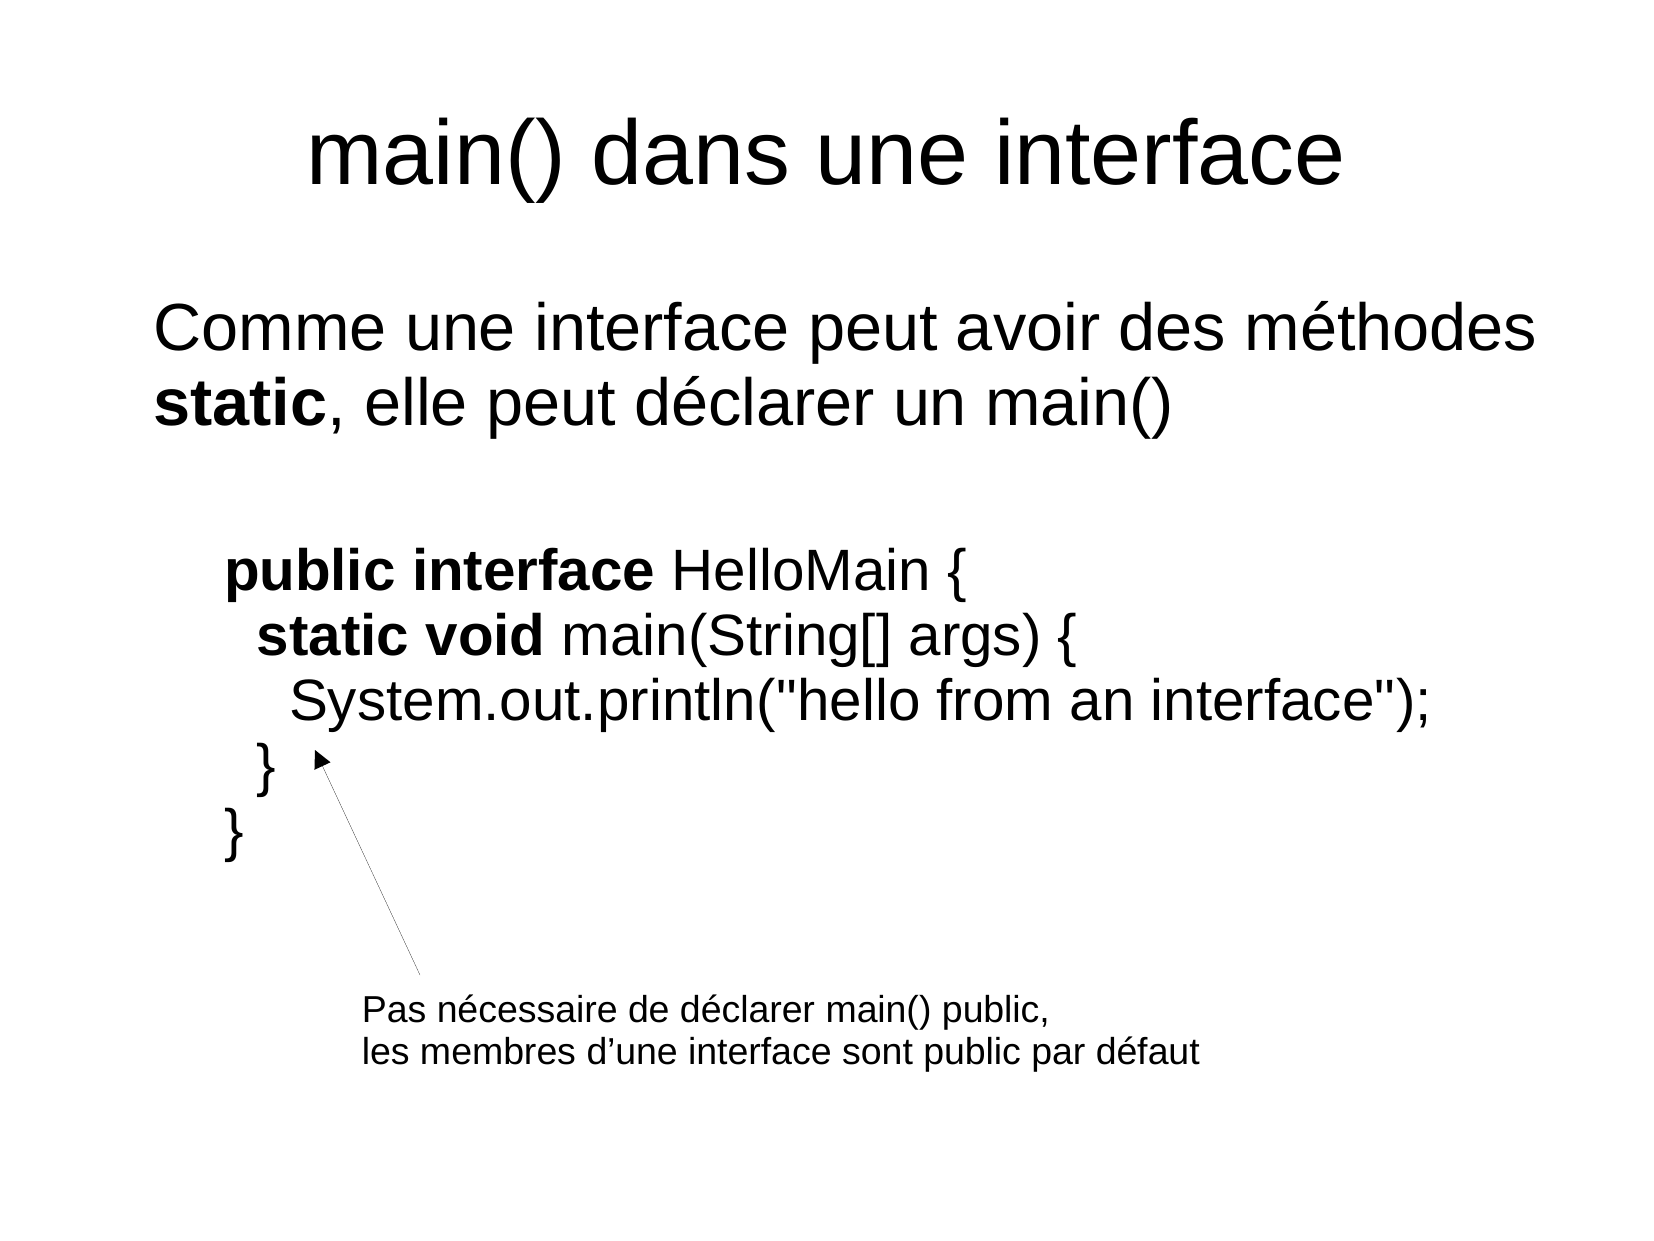

# main() dans une interface
Comme une interface peut avoir des méthodes static, elle peut déclarer un main()
public interface HelloMain {
 static void main(String[] args) {
 System.out.println("hello from an interface");
 }
}
Pas nécessaire de déclarer main() public,
les membres d’une interface sont public par défaut